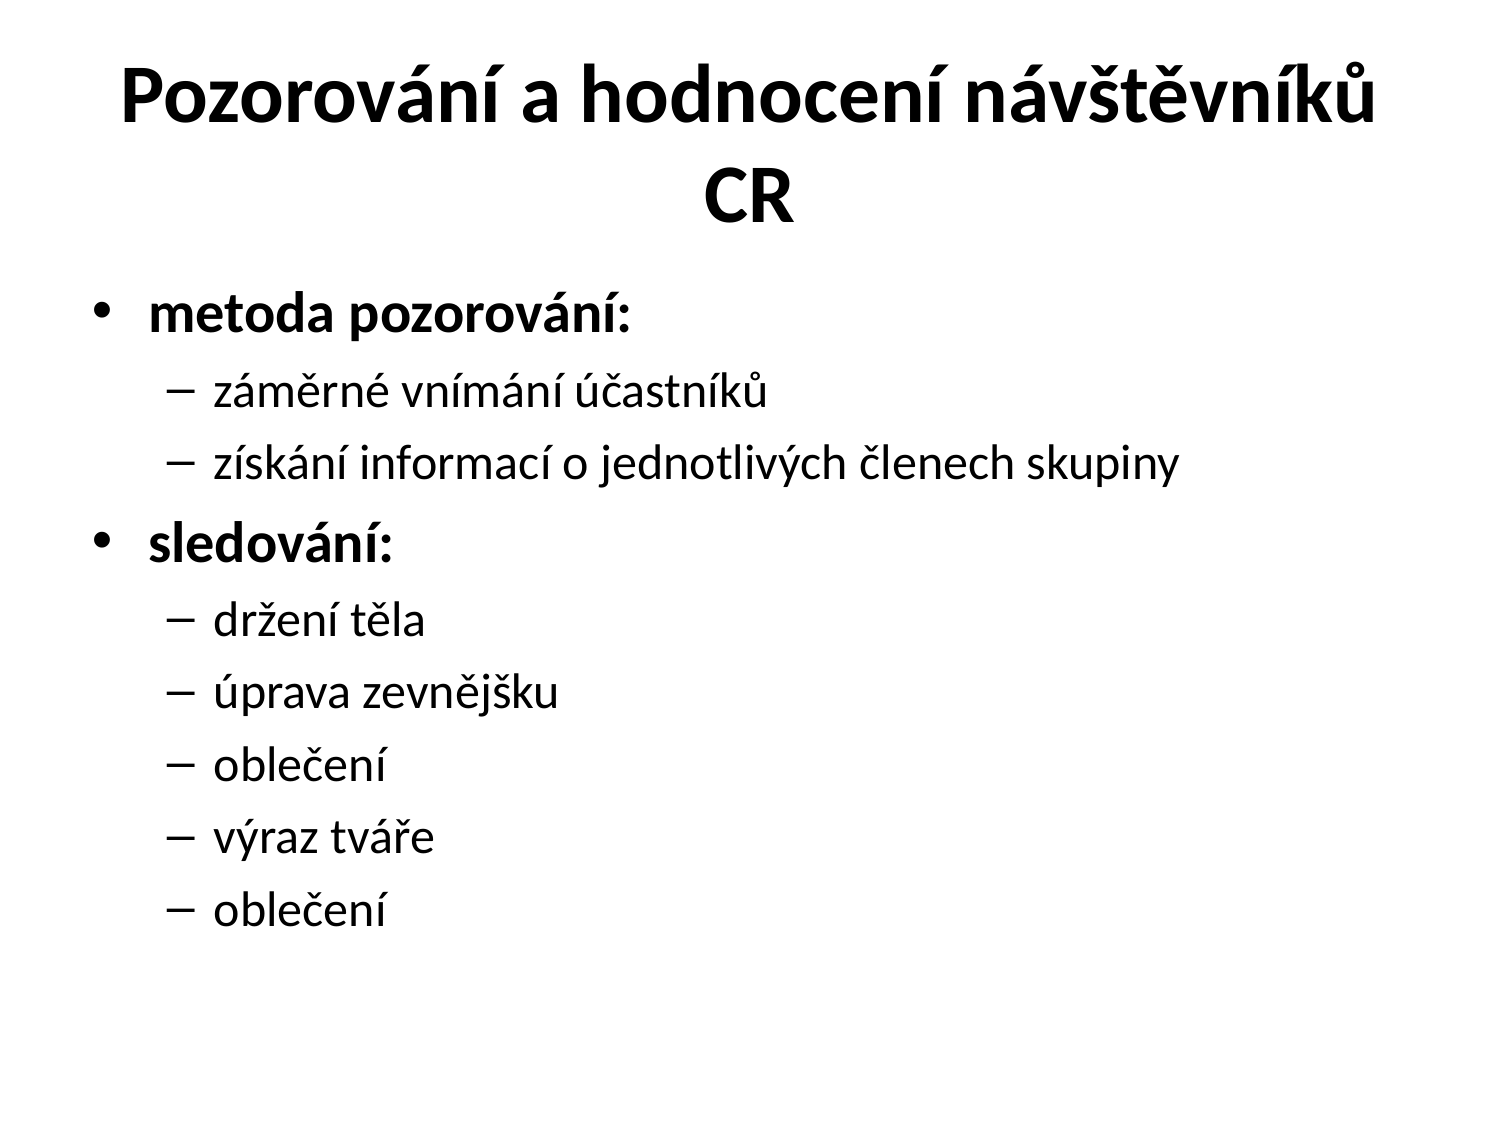

# Pozorování a hodnocení návštěvníků CR
metoda pozorování:
záměrné vnímání účastníků
získání informací o jednotlivých členech skupiny
sledování:
držení těla
úprava zevnějšku
oblečení
výraz tváře
oblečení